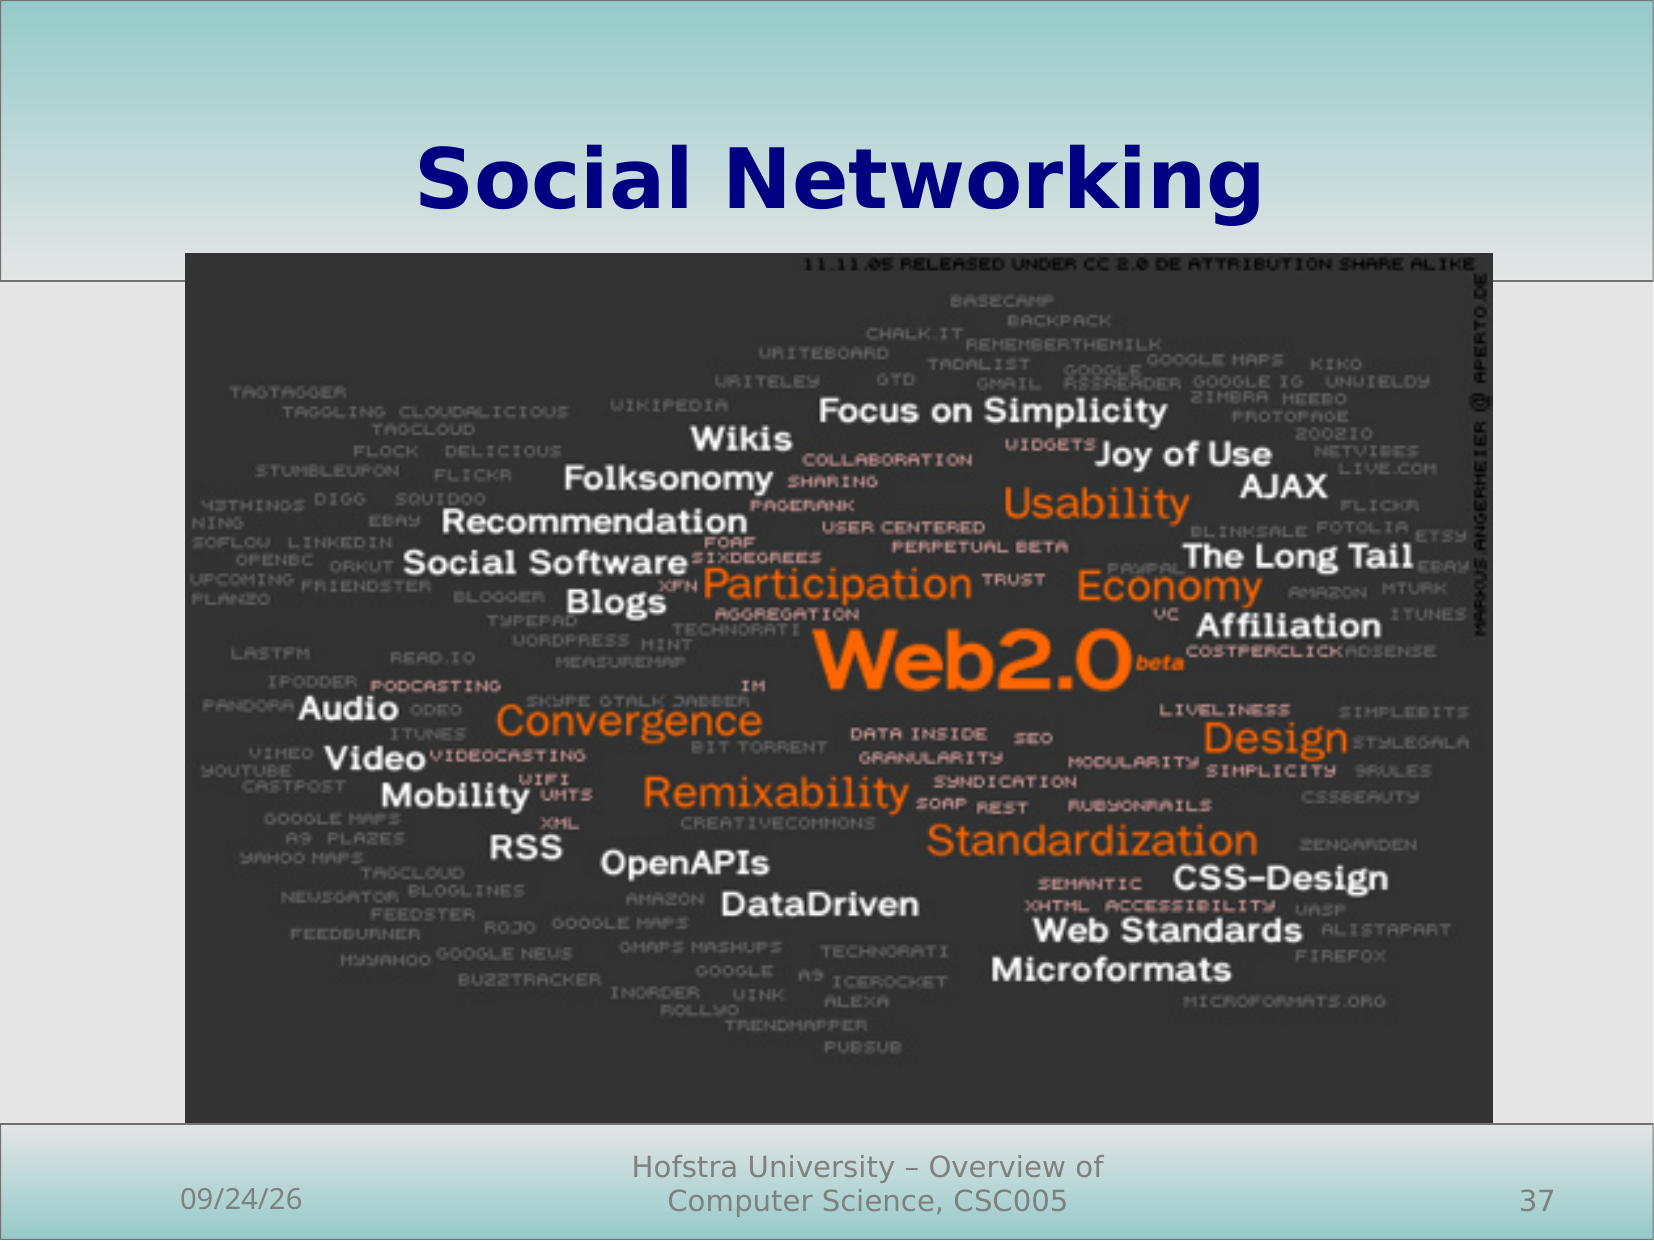

# Social Networking
McGraw-Hill Proprietary & Confidential
37